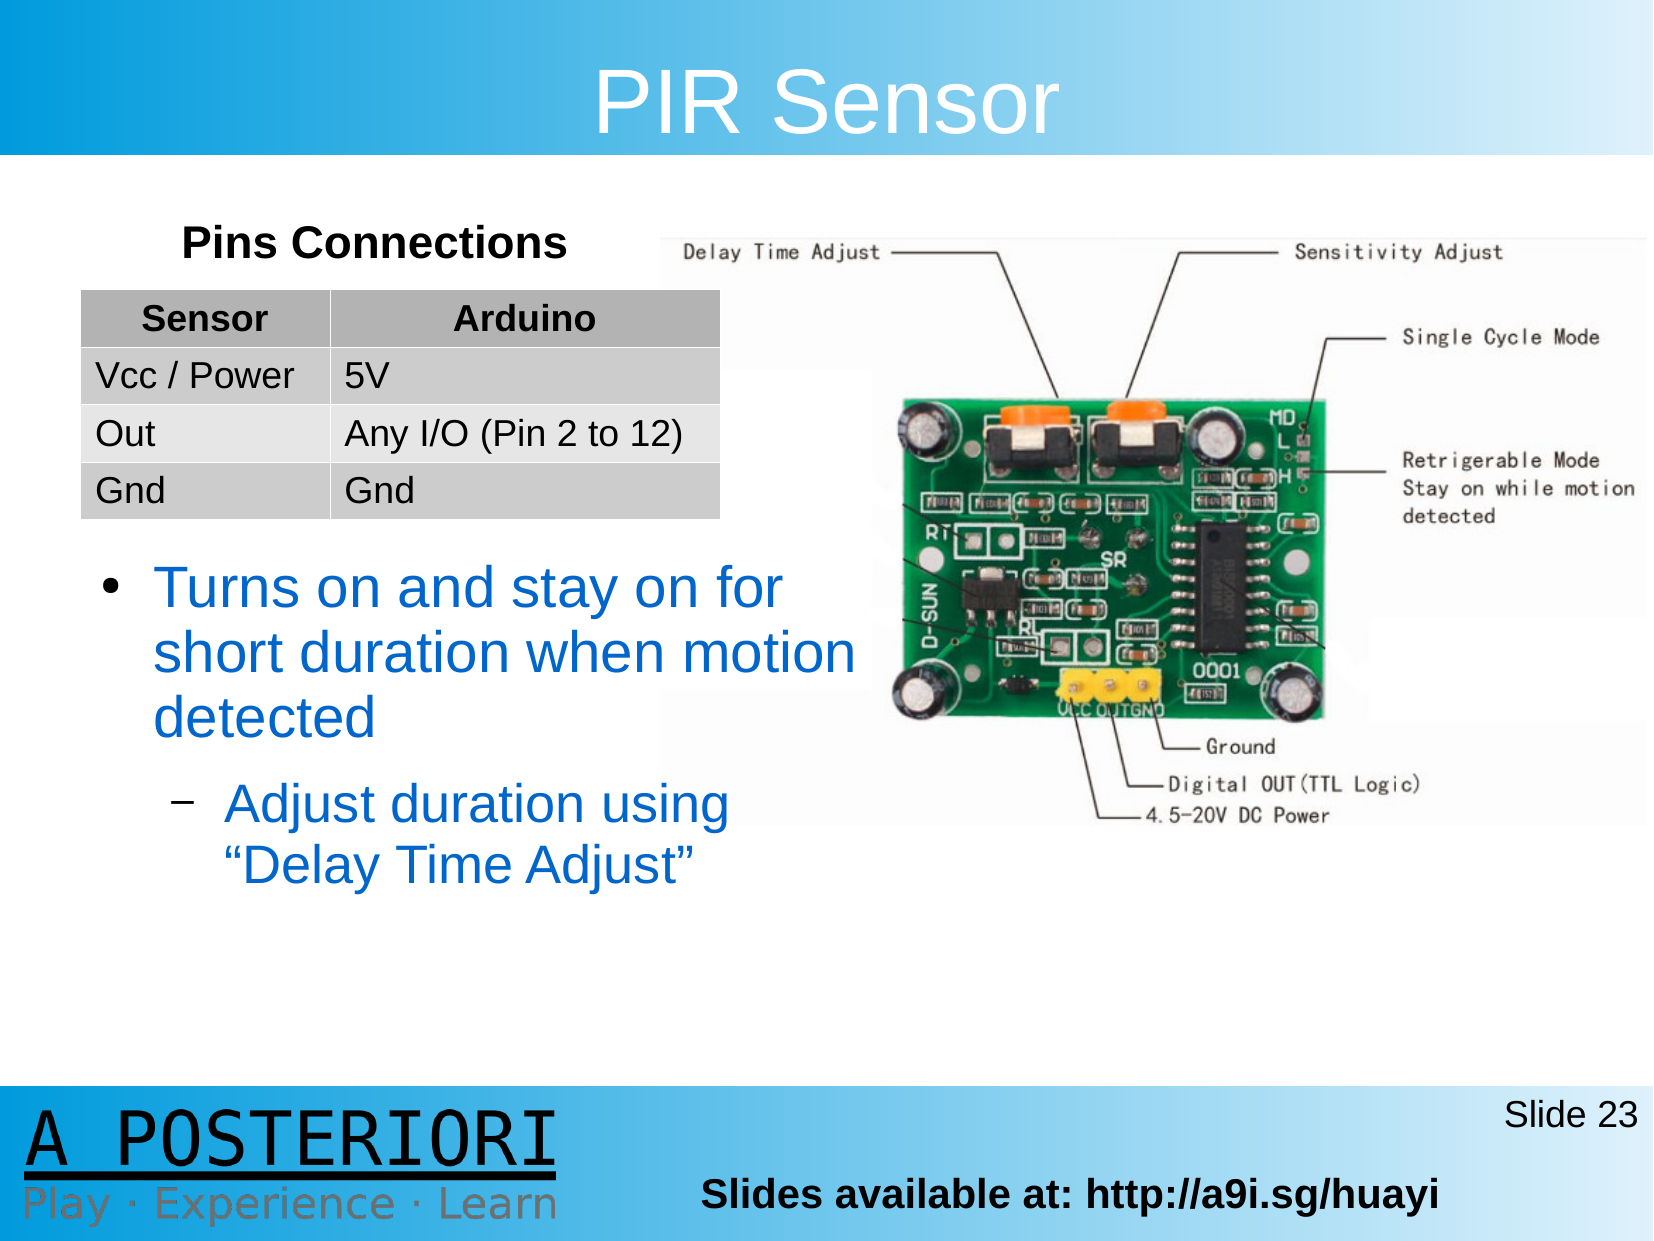

# PIR Sensor
Pins Connections
| Sensor | Arduino |
| --- | --- |
| Vcc / Power | 5V |
| Out | Any I/O (Pin 2 to 12) |
| Gnd | Gnd |
Turns on and stay on for short duration when motion detected
Adjust duration using “Delay Time Adjust”